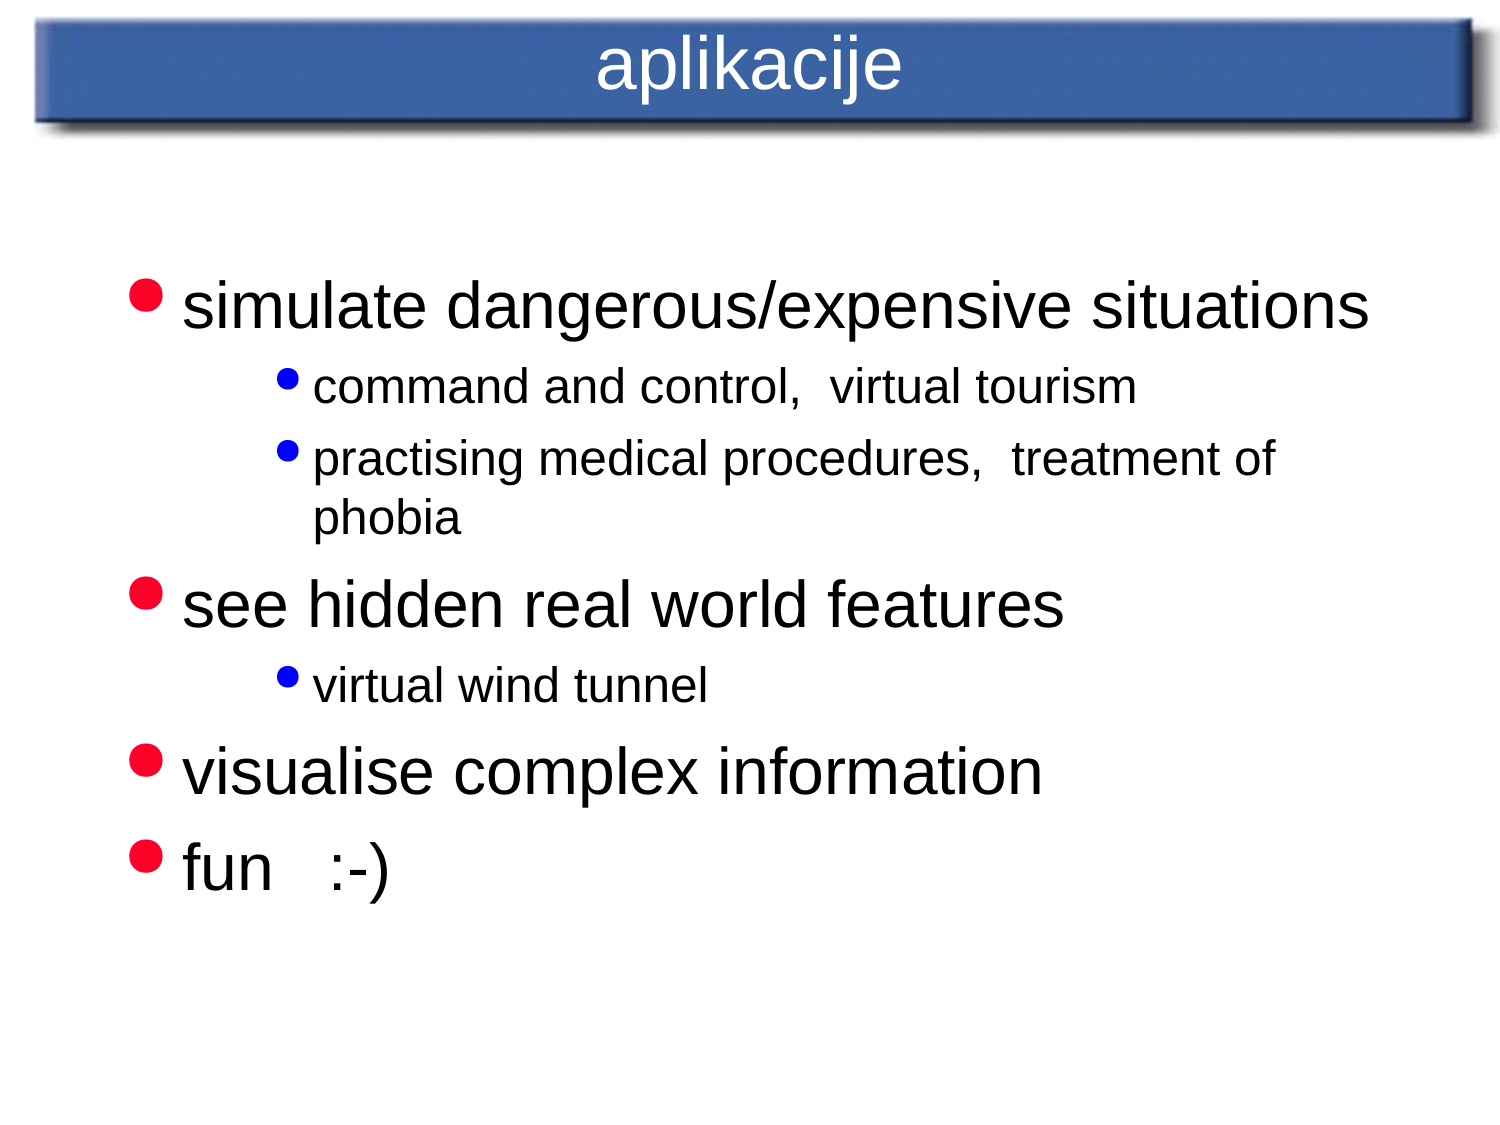

# aplikacije
simulate dangerous/expensive situations
command and control, virtual tourism
practising medical procedures, treatment of phobia
see hidden real world features
virtual wind tunnel
visualise complex information
fun :-)